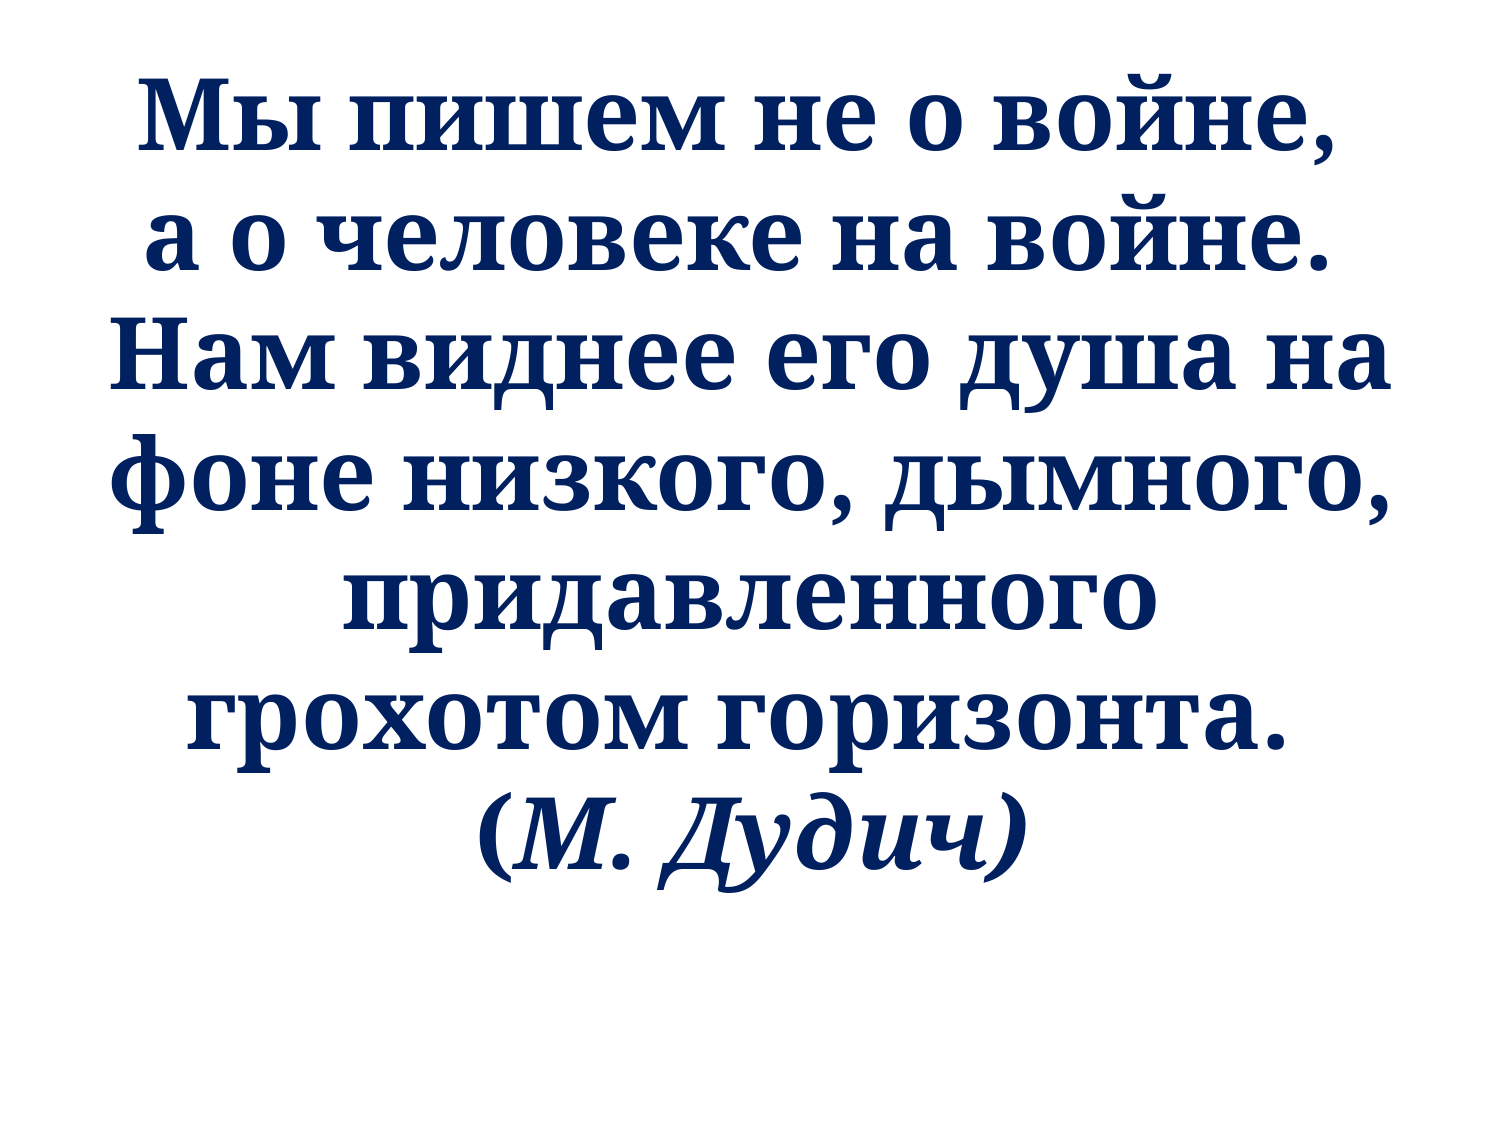

# Мы пишем не о войне, а о человеке на войне. Нам виднее его душа на фоне низкого, дымного, придавленного грохотом горизонта. (М. Дудич)